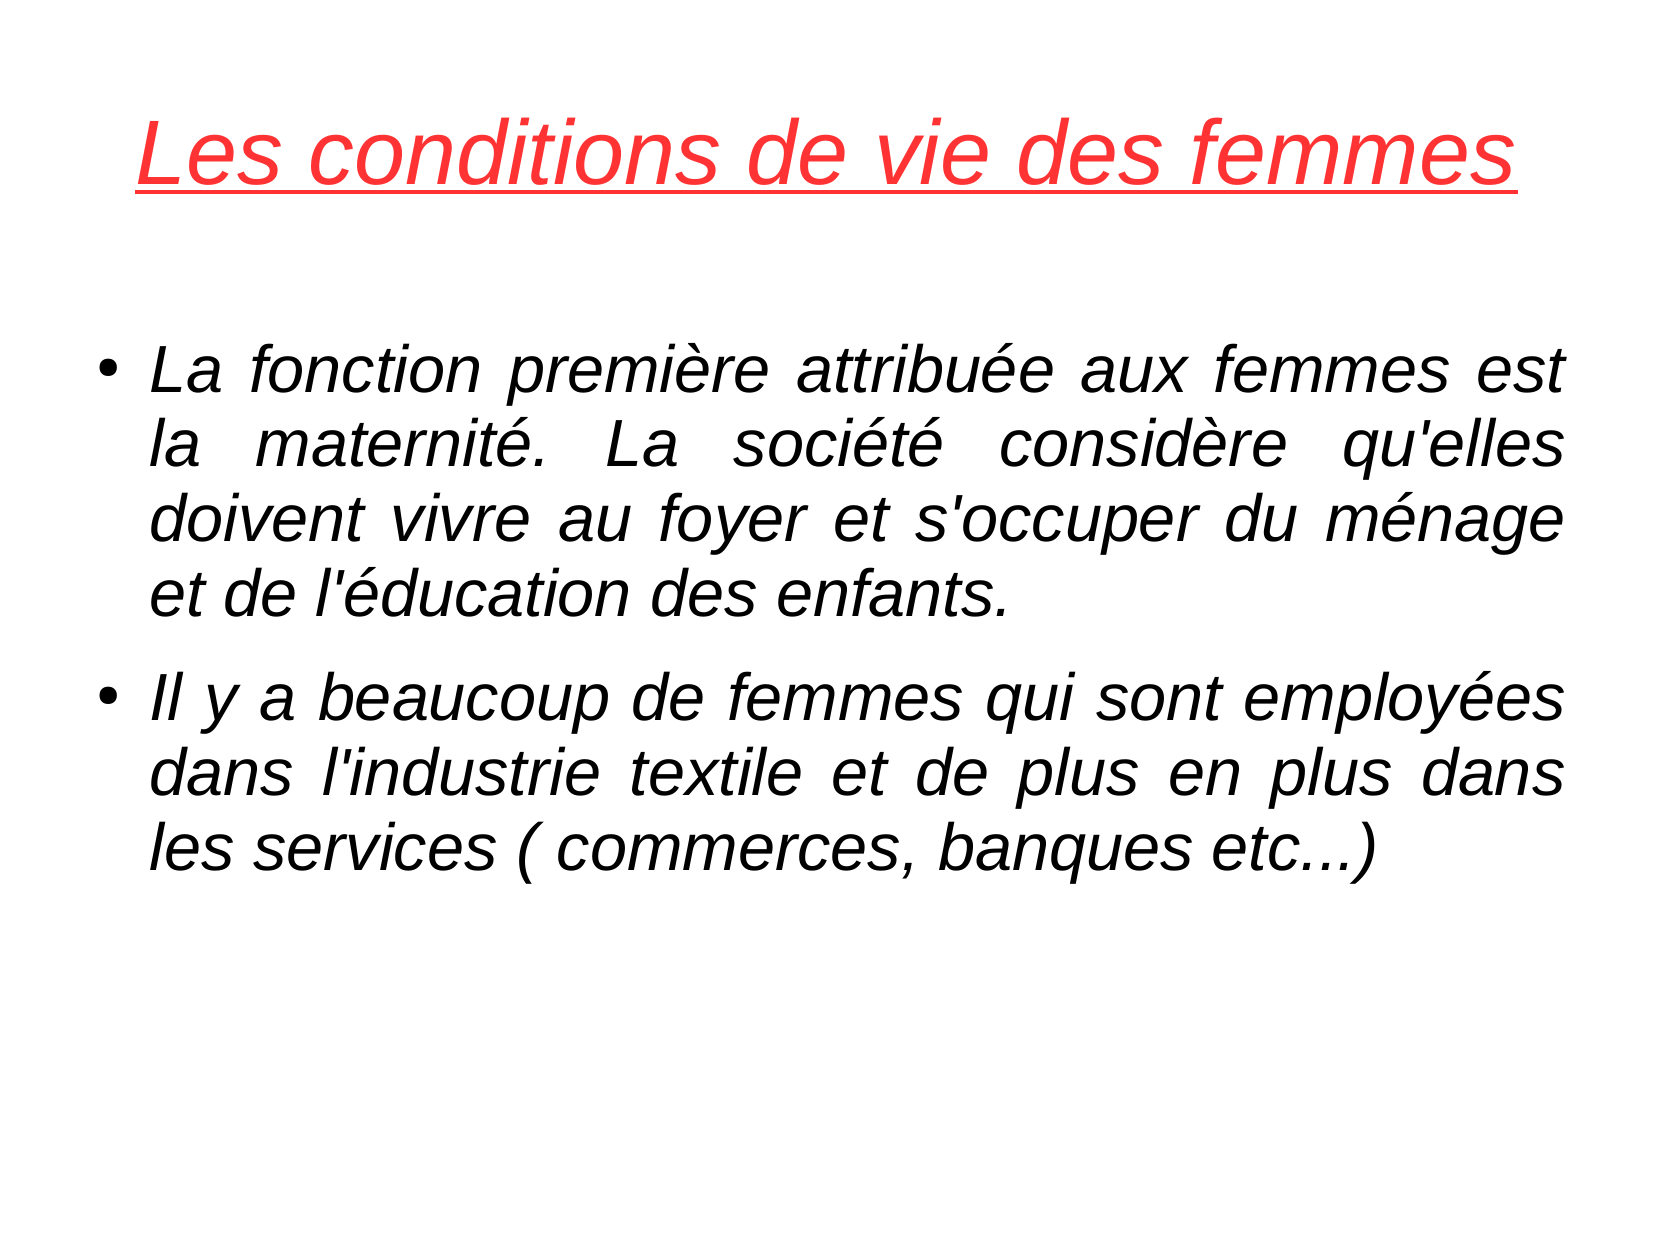

# Les conditions de vie des femmes
La fonction première attribuée aux femmes est la maternité. La société considère qu'elles doivent vivre au foyer et s'occuper du ménage et de l'éducation des enfants.
Il y a beaucoup de femmes qui sont employées dans l'industrie textile et de plus en plus dans les services ( commerces, banques etc...)